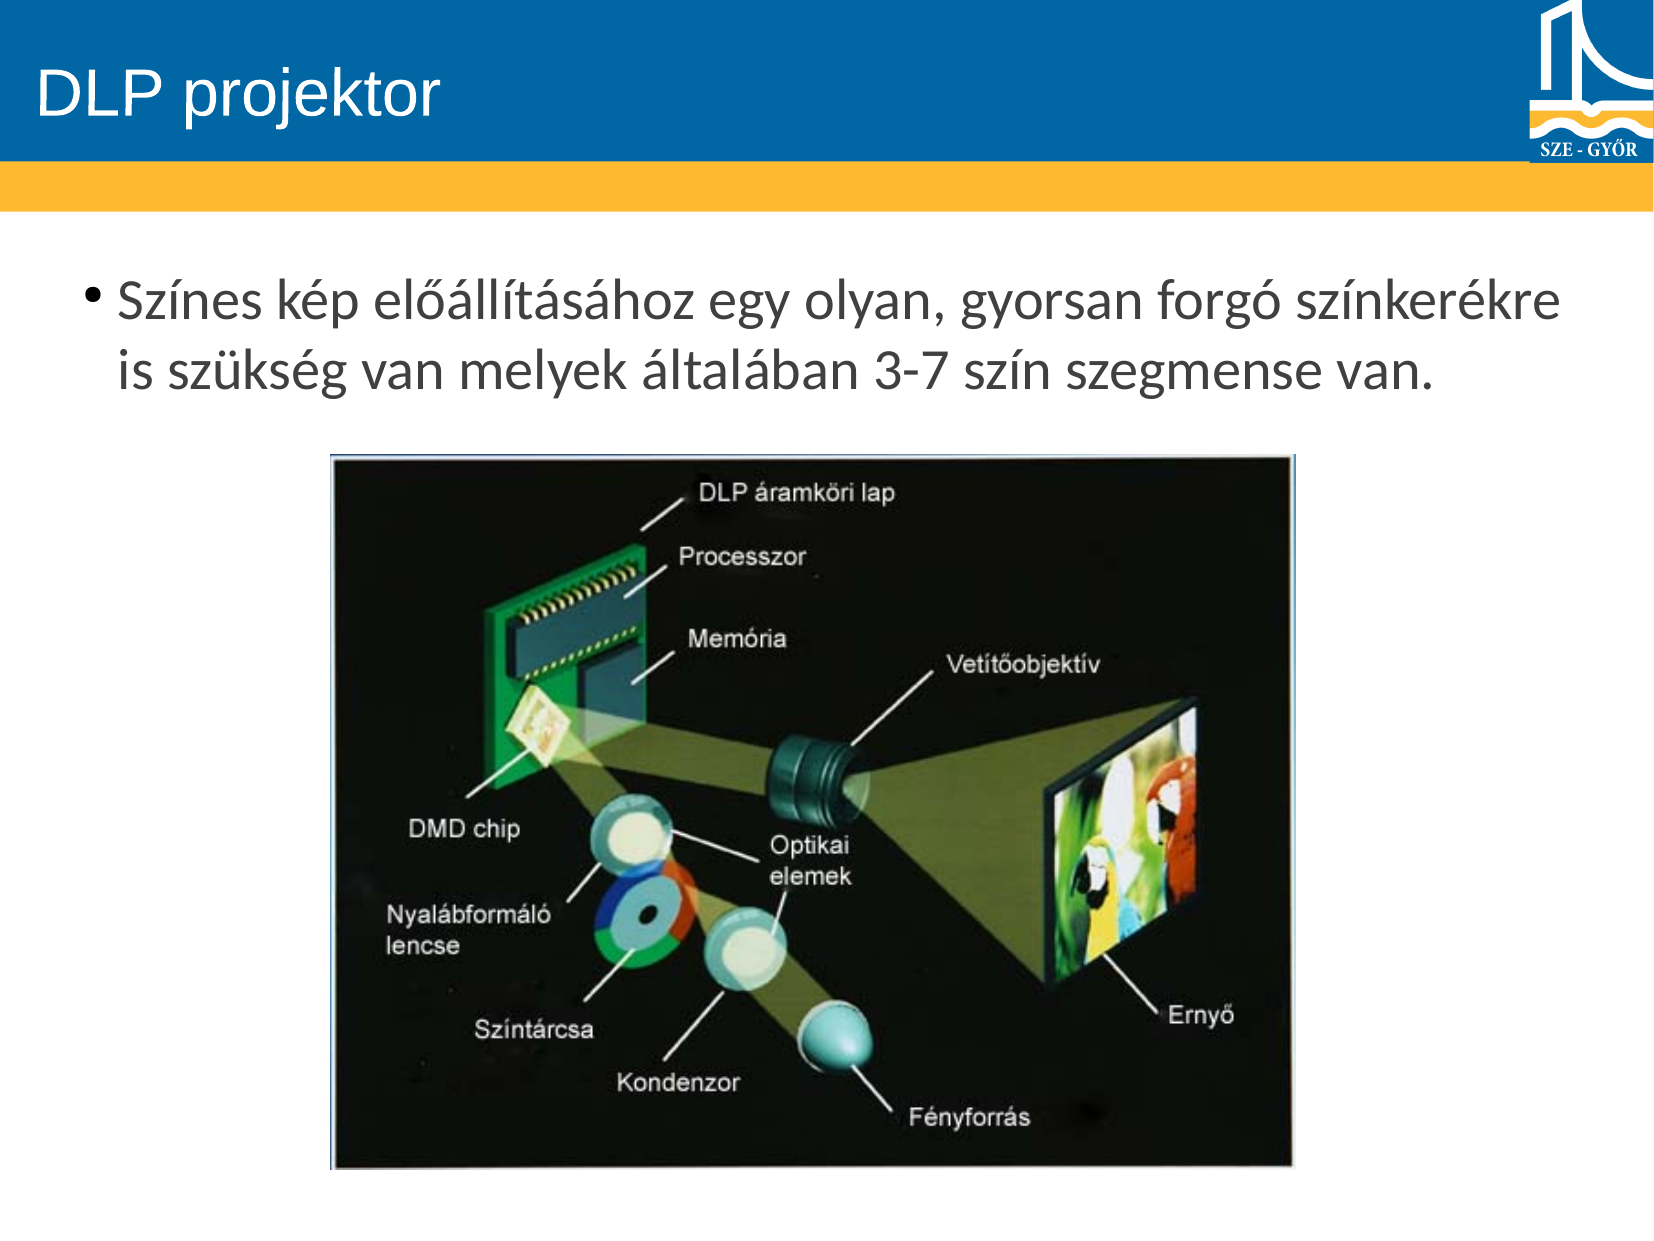

DLP projektor
Színes kép előállításához egy olyan, gyorsan forgó színkerékre is szükség van melyek általában 3-7 szín szegmense van.